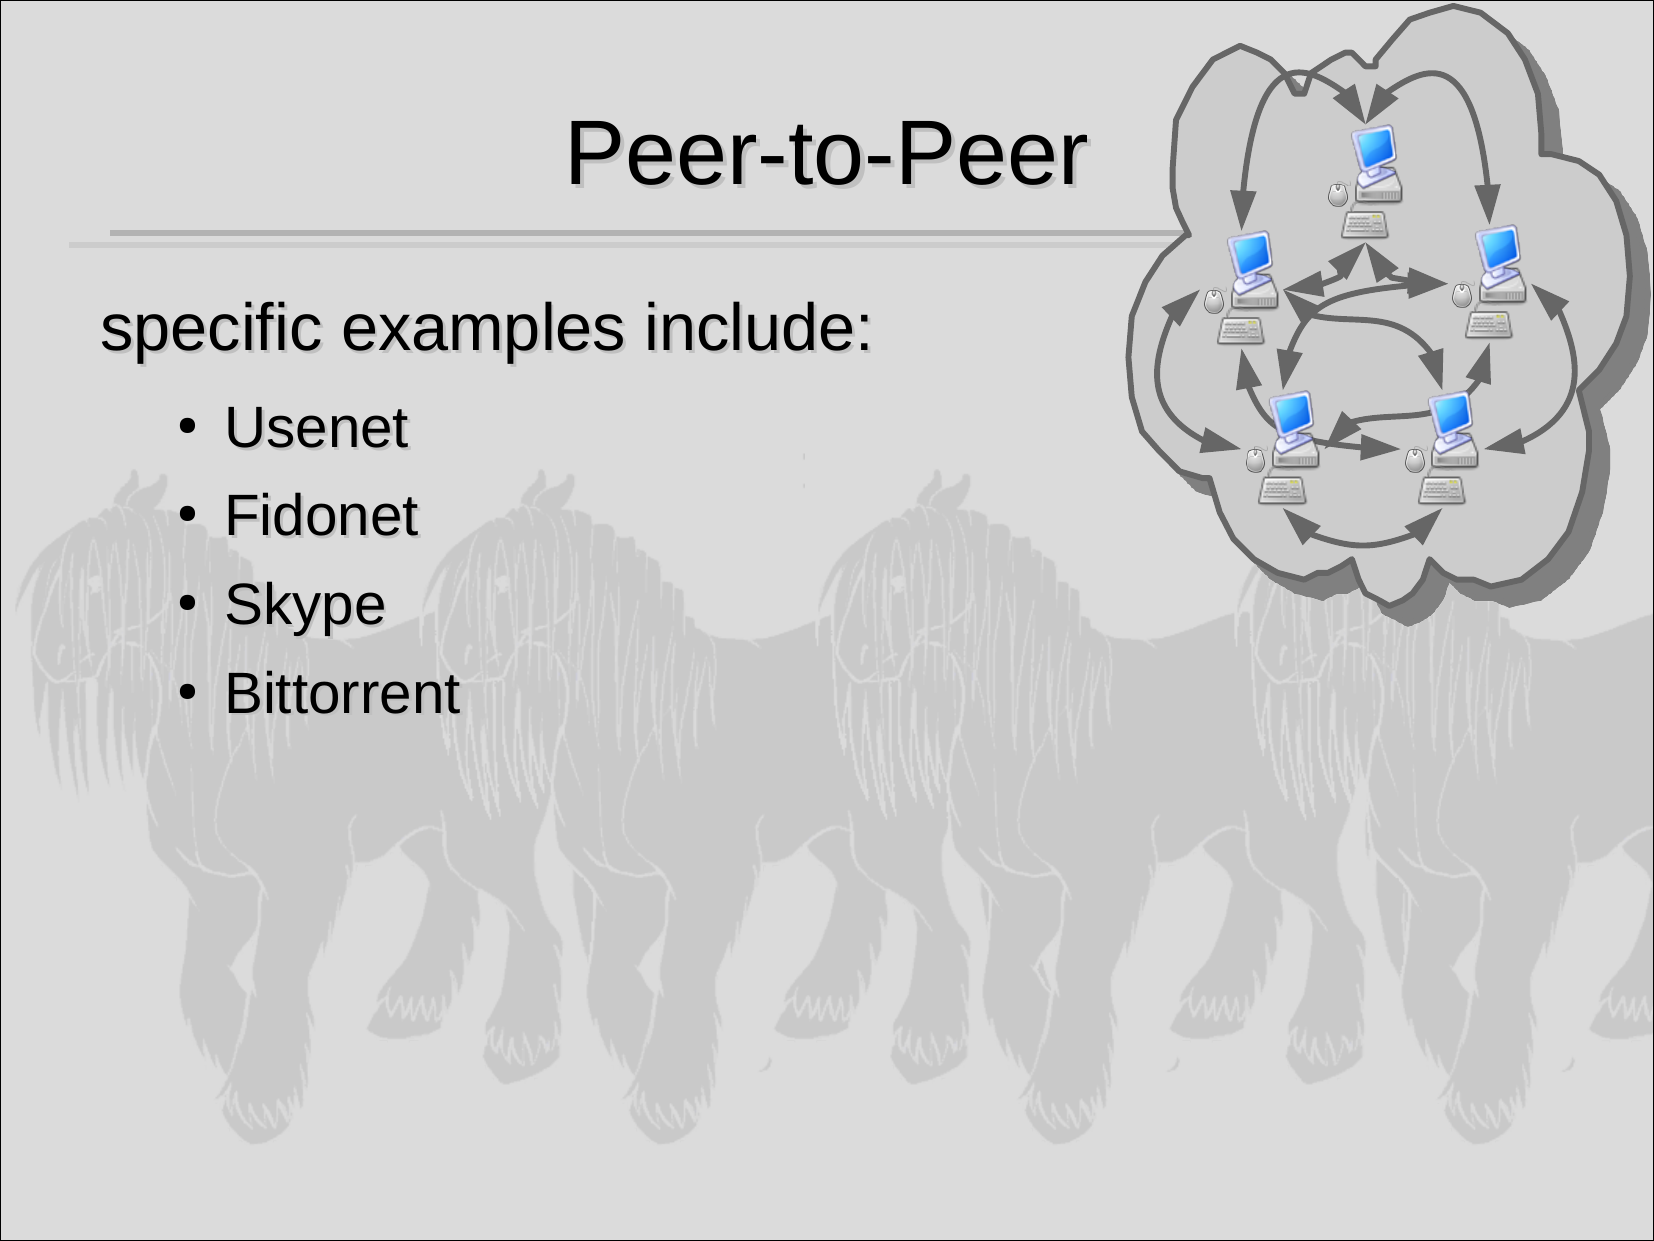

# Peer-to-Peer
specific examples include:
Usenet
Fidonet
Skype
Bittorrent